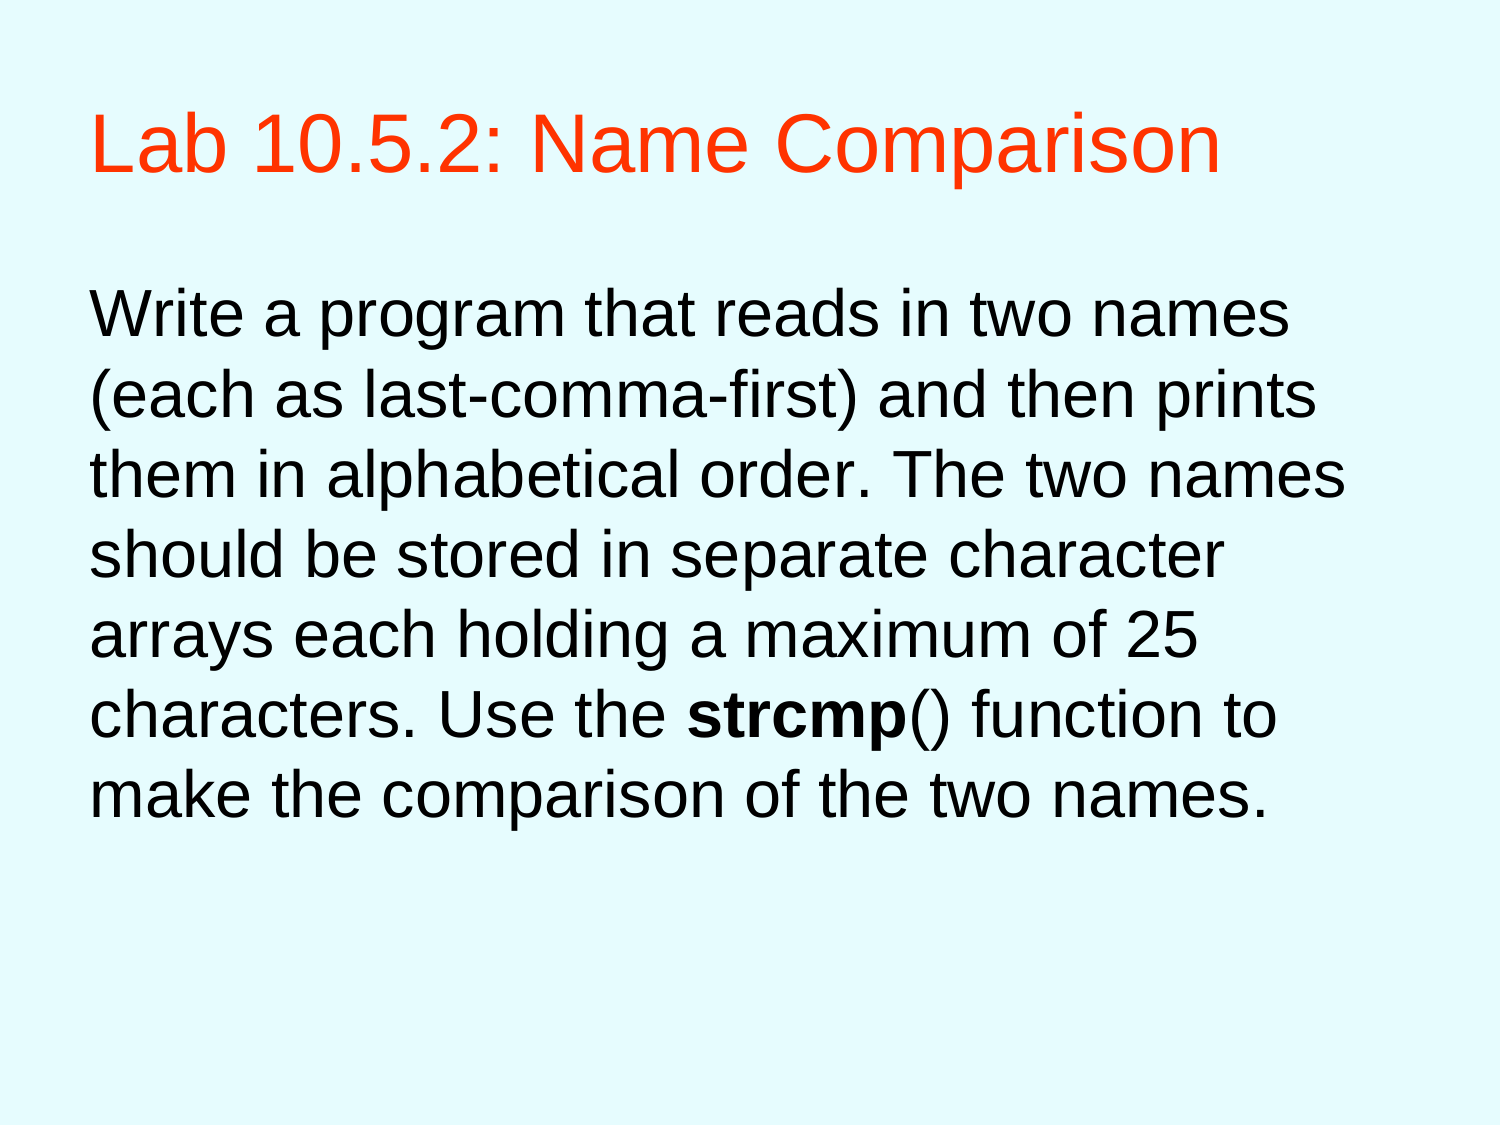

# Lab 10.5.2: Name Comparison
Write a program that reads in two names (each as last-comma-first) and then prints them in alphabetical order. The two names should be stored in separate character arrays each holding a maximum of 25 characters. Use the strcmp() function to make the comparison of the two names.